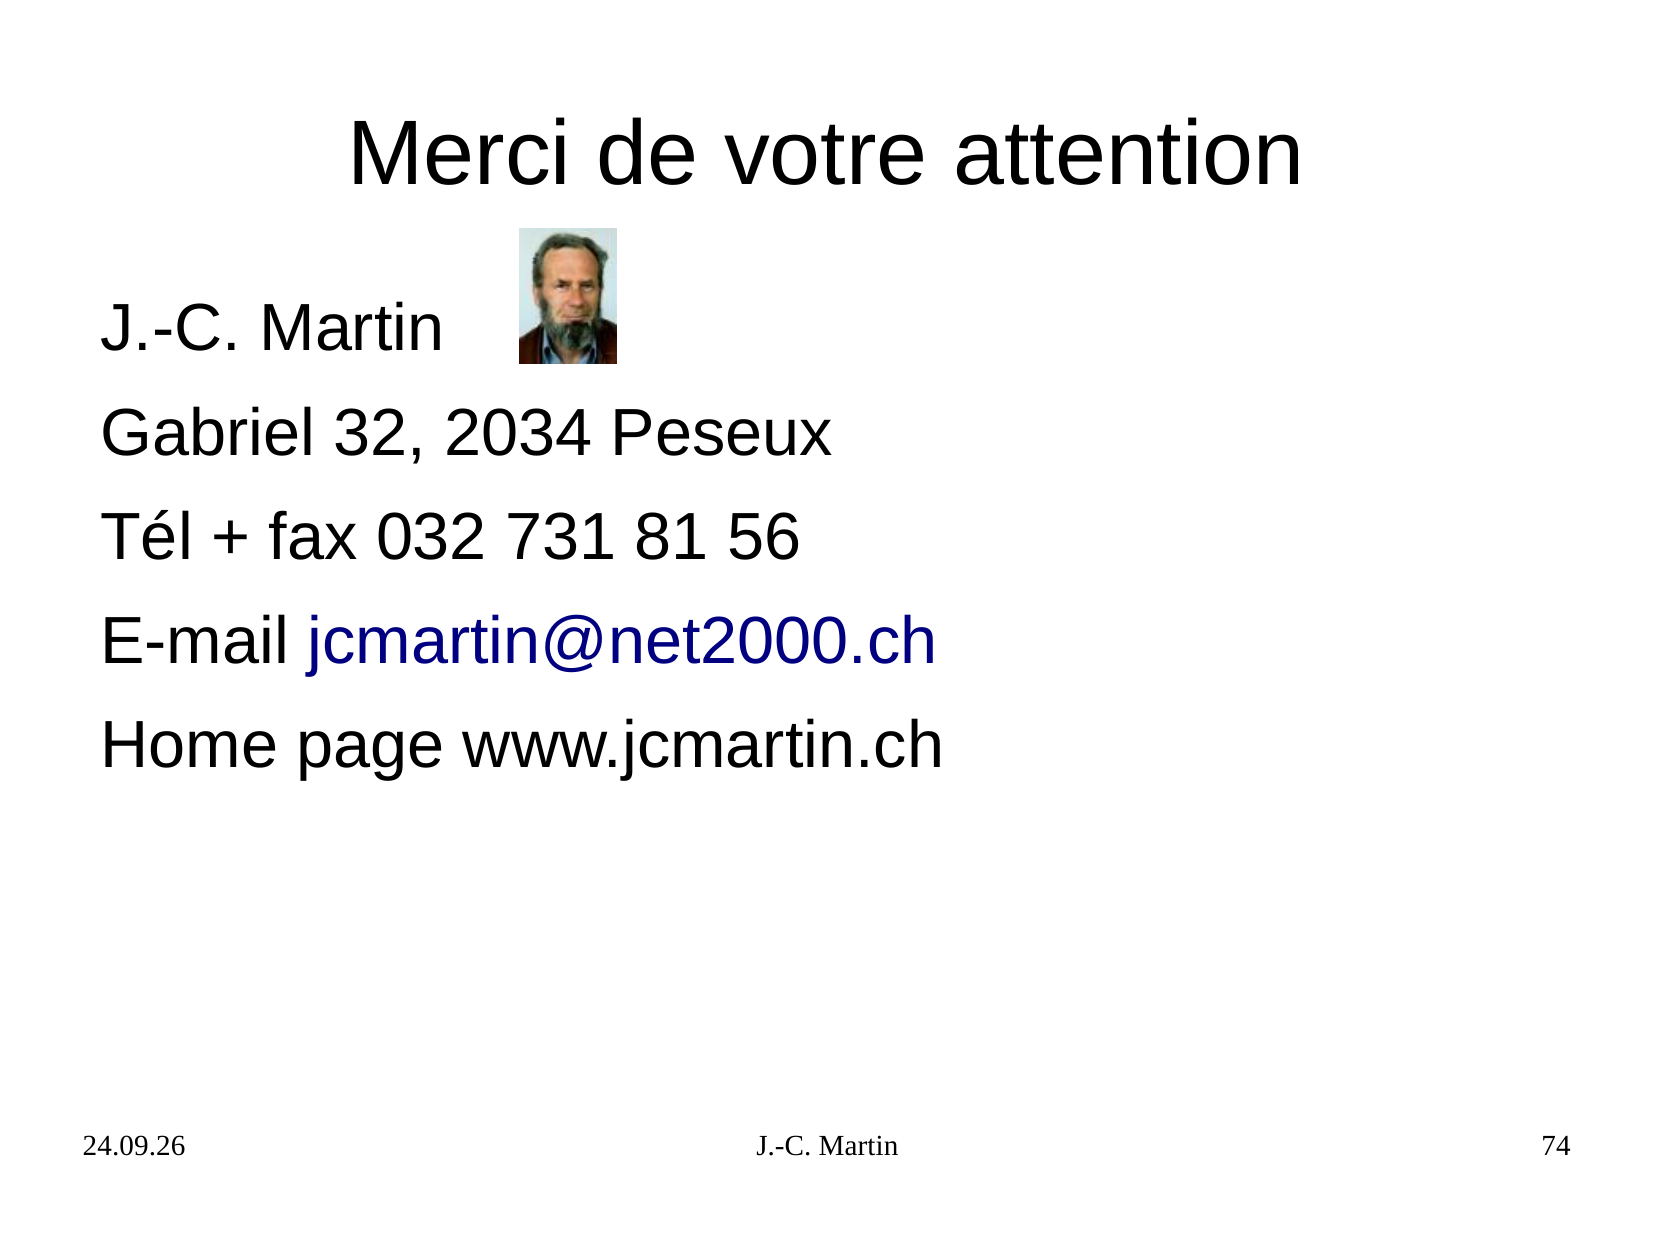

# Merci de votre attention
J.-C. Martin
Gabriel 32, 2034 Peseux
Tél + fax 032 731 81 56
E-mail jcmartin@net2000.ch
Home page www.jcmartin.ch
J.-C. Martin
74